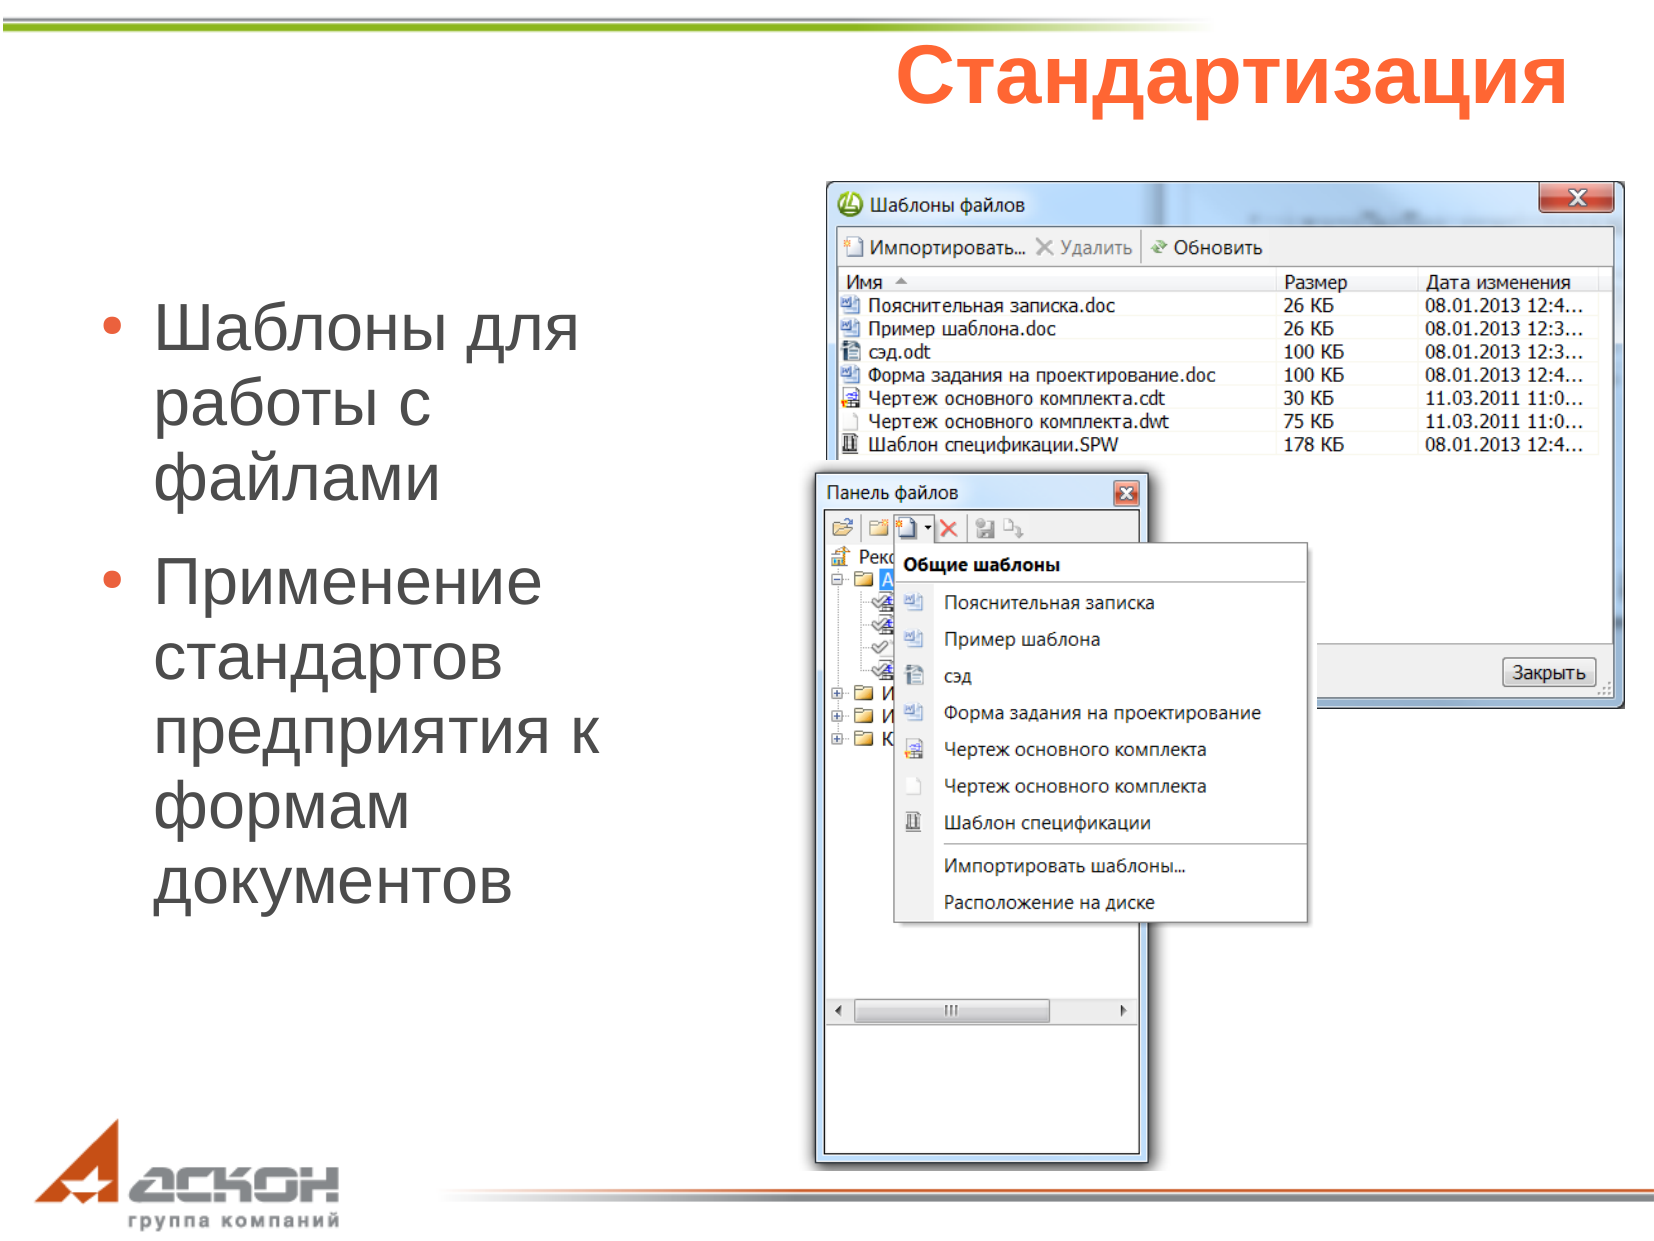

# Стандартизация
Шаблоны для работы с файлами
Применение стандартов предприятия к формам документов